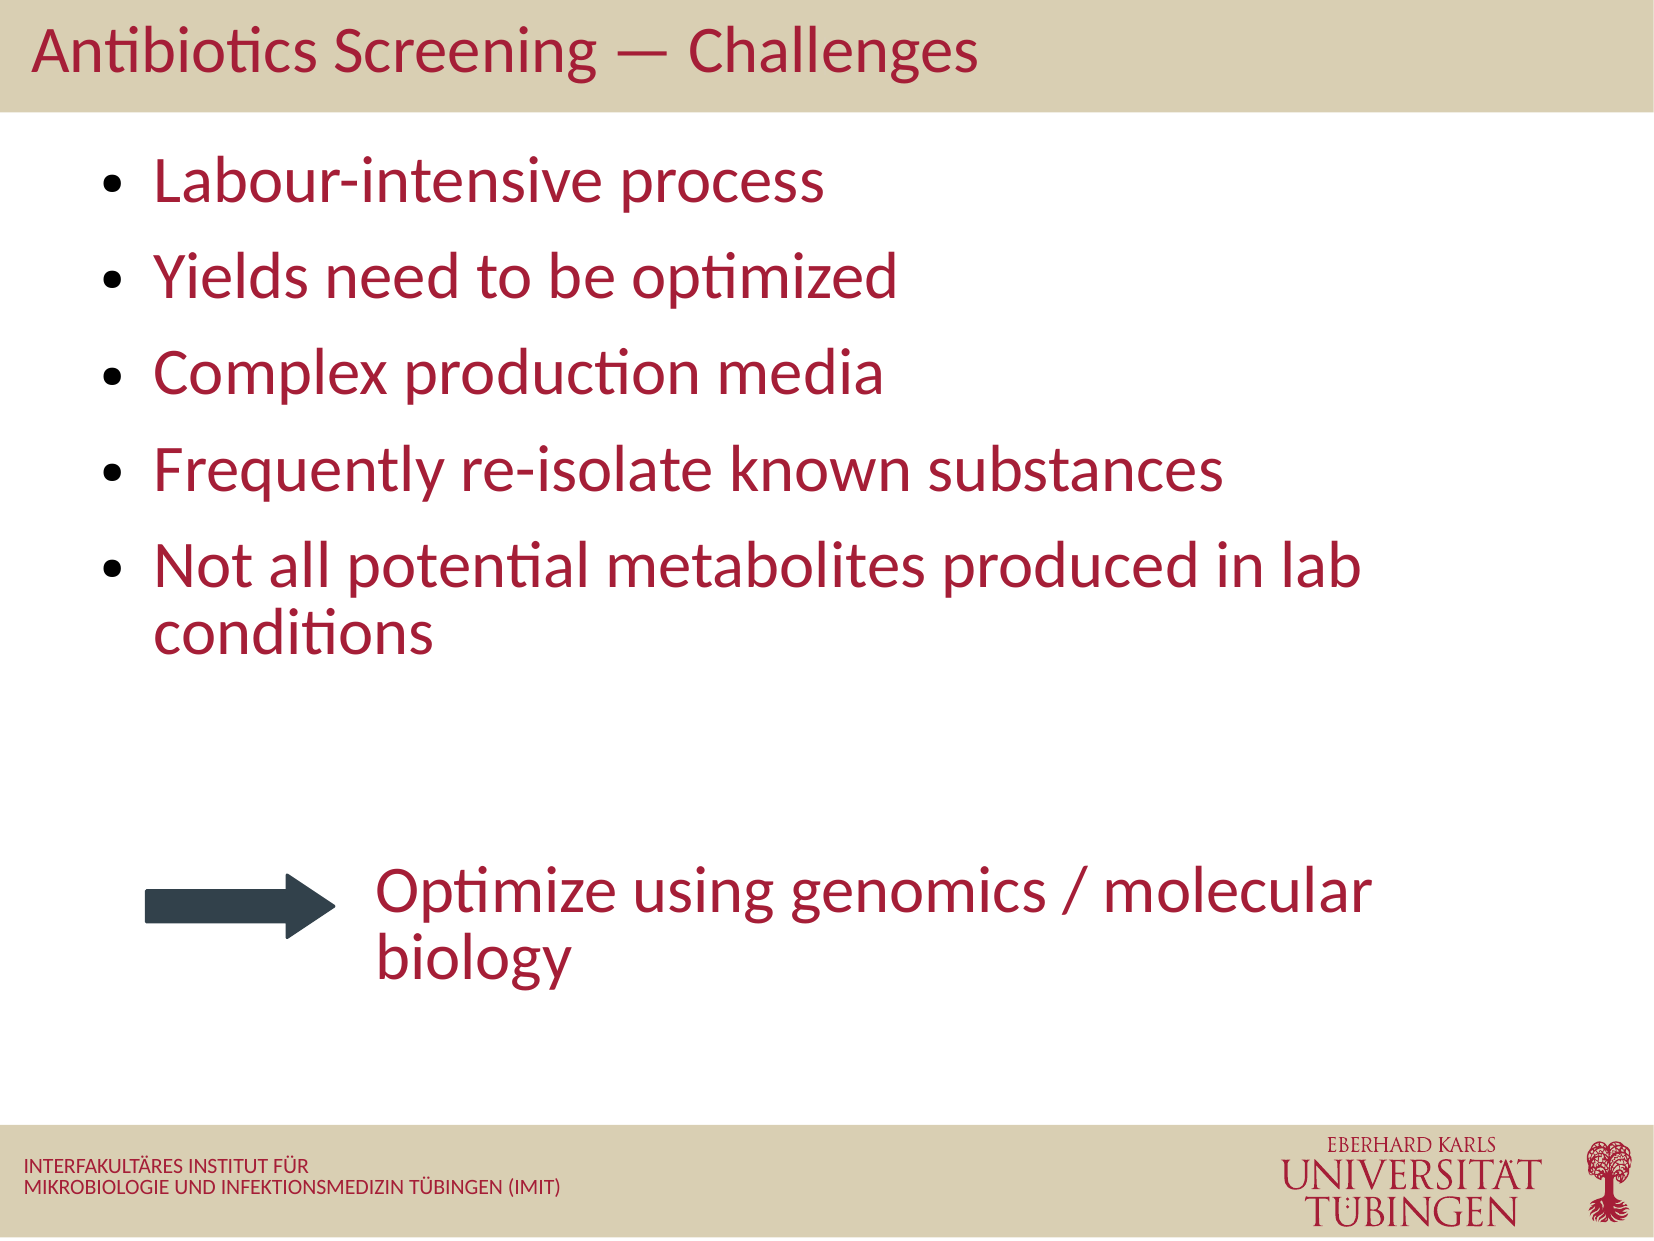

# Antibiotics Screening — Challenges
Labour-intensive process
Yields need to be optimized
Complex production media
Frequently re-isolate known substances
Not all potential metabolites produced in lab conditions
Optimize using genomics / molecular biology